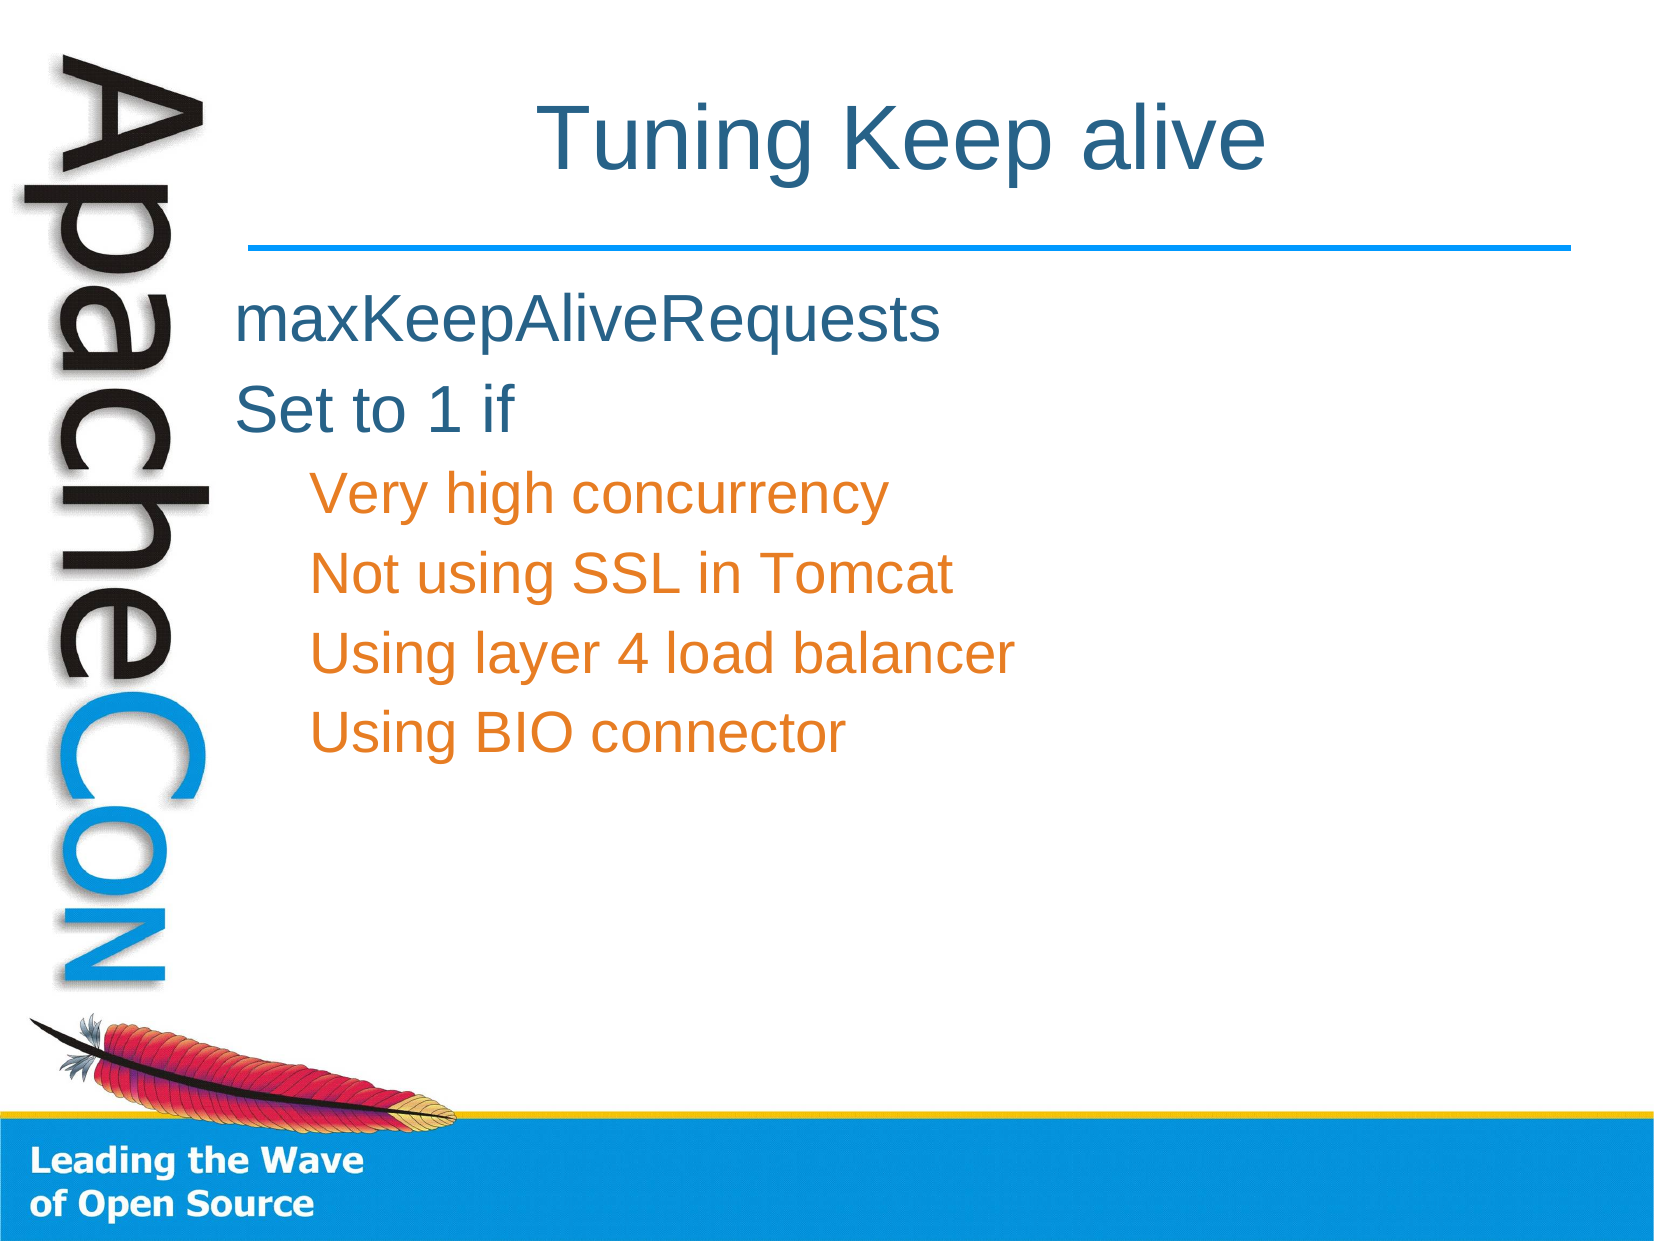

# Tuning Keep alive
maxKeepAliveRequests
Set to 1 if
Very high concurrency
Not using SSL in Tomcat
Using layer 4 load balancer
Using BIO connector